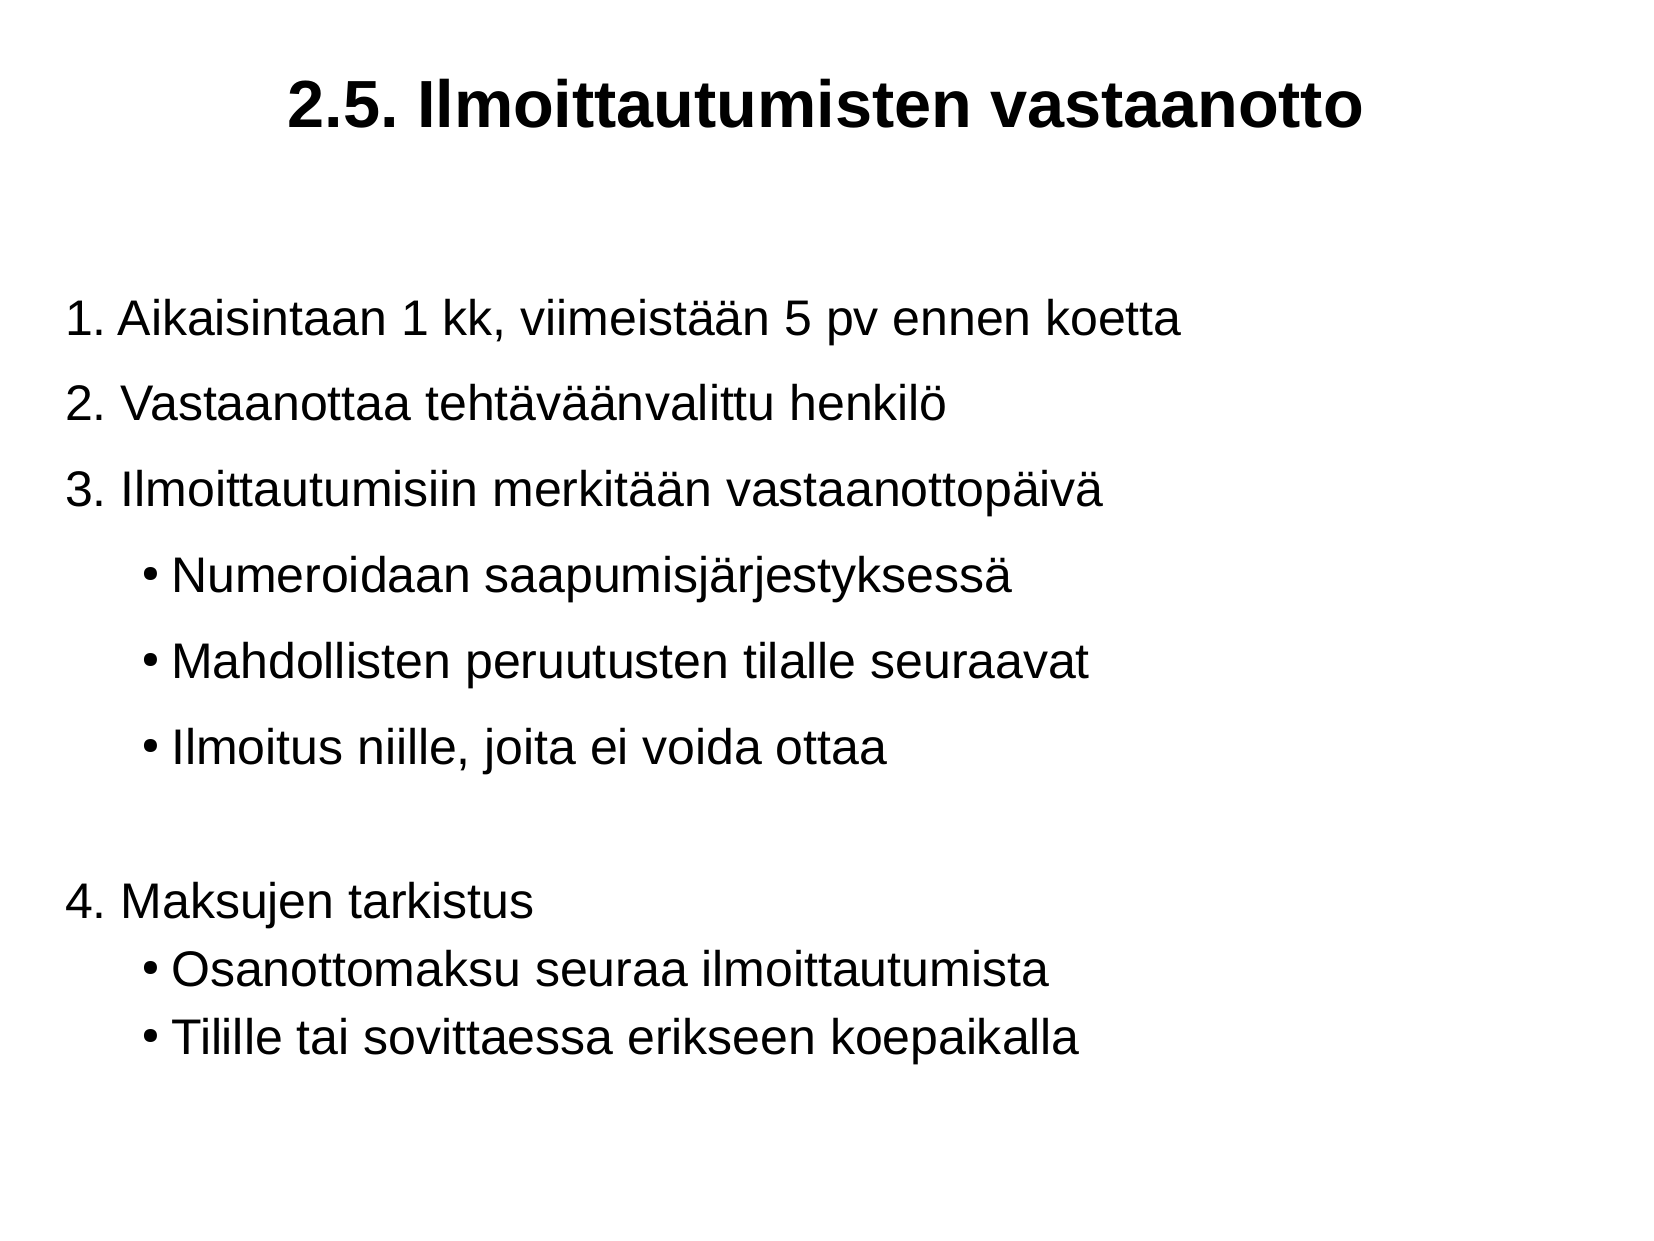

2.5. Ilmoittautumisten vastaanotto
# 1. Aikaisintaan 1 kk, viimeistään 5 pv ennen koetta
2. Vastaanottaa tehtäväänvalittu henkilö
3. Ilmoittautumisiin merkitään vastaanottopäivä
Numeroidaan saapumisjärjestyksessä
Mahdollisten peruutusten tilalle seuraavat
Ilmoitus niille, joita ei voida ottaa
4. Maksujen tarkistus
Osanottomaksu seuraa ilmoittautumista
Tilille tai sovittaessa erikseen koepaikalla